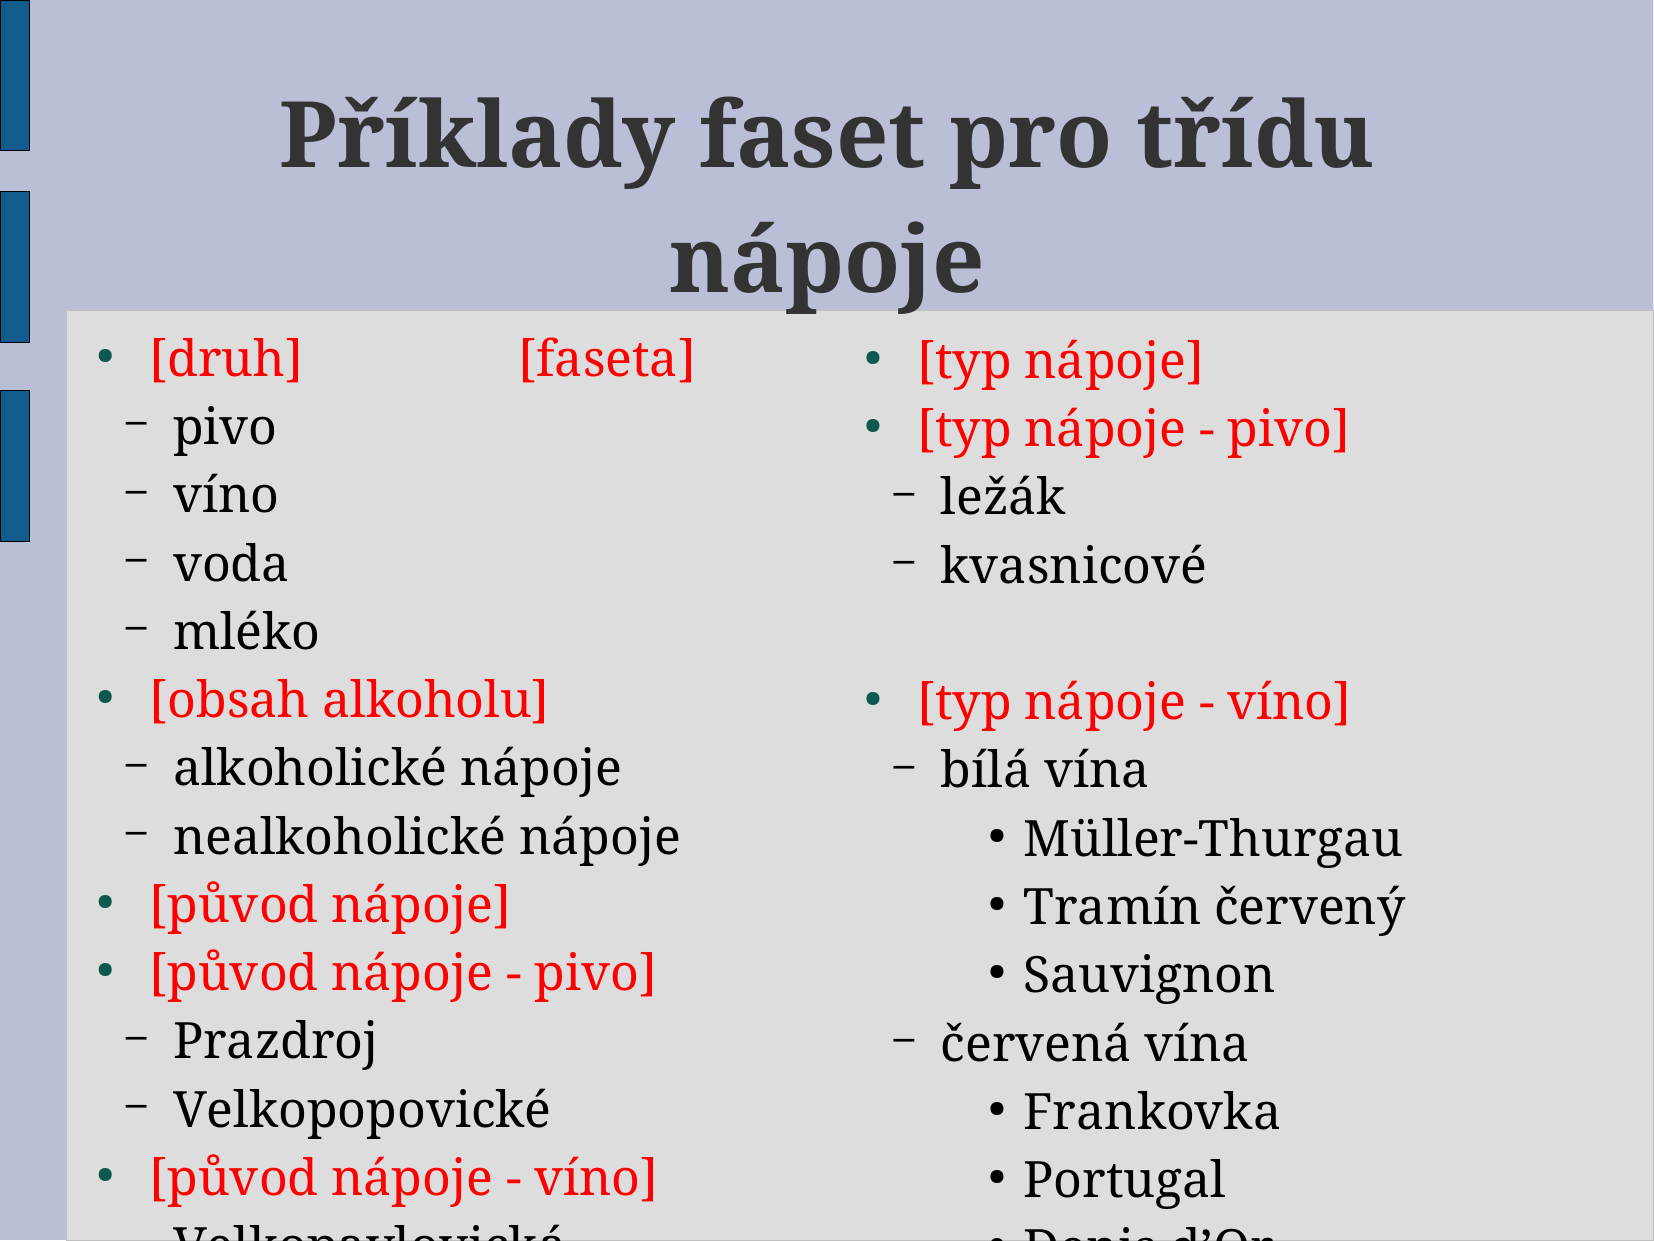

# Příklady faset pro třídu nápoje
[druh] 			[faseta]
pivo
víno
voda
mléko
[obsah alkoholu]
alkoholické nápoje
nealkoholické nápoje
[původ nápoje]
[původ nápoje - pivo]
Prazdroj
Velkopopovické
[původ nápoje - víno]
Velkopavlovická podoblast
Mělnická podoblast
Litoměřická podoblast
[typ nápoje]
[typ nápoje - pivo]
ležák
kvasnicové
[typ nápoje - víno]
bílá vína
Müller-Thurgau
Tramín červený
Sauvignon
červená vína
Frankovka
Portugal
Denis d’Or